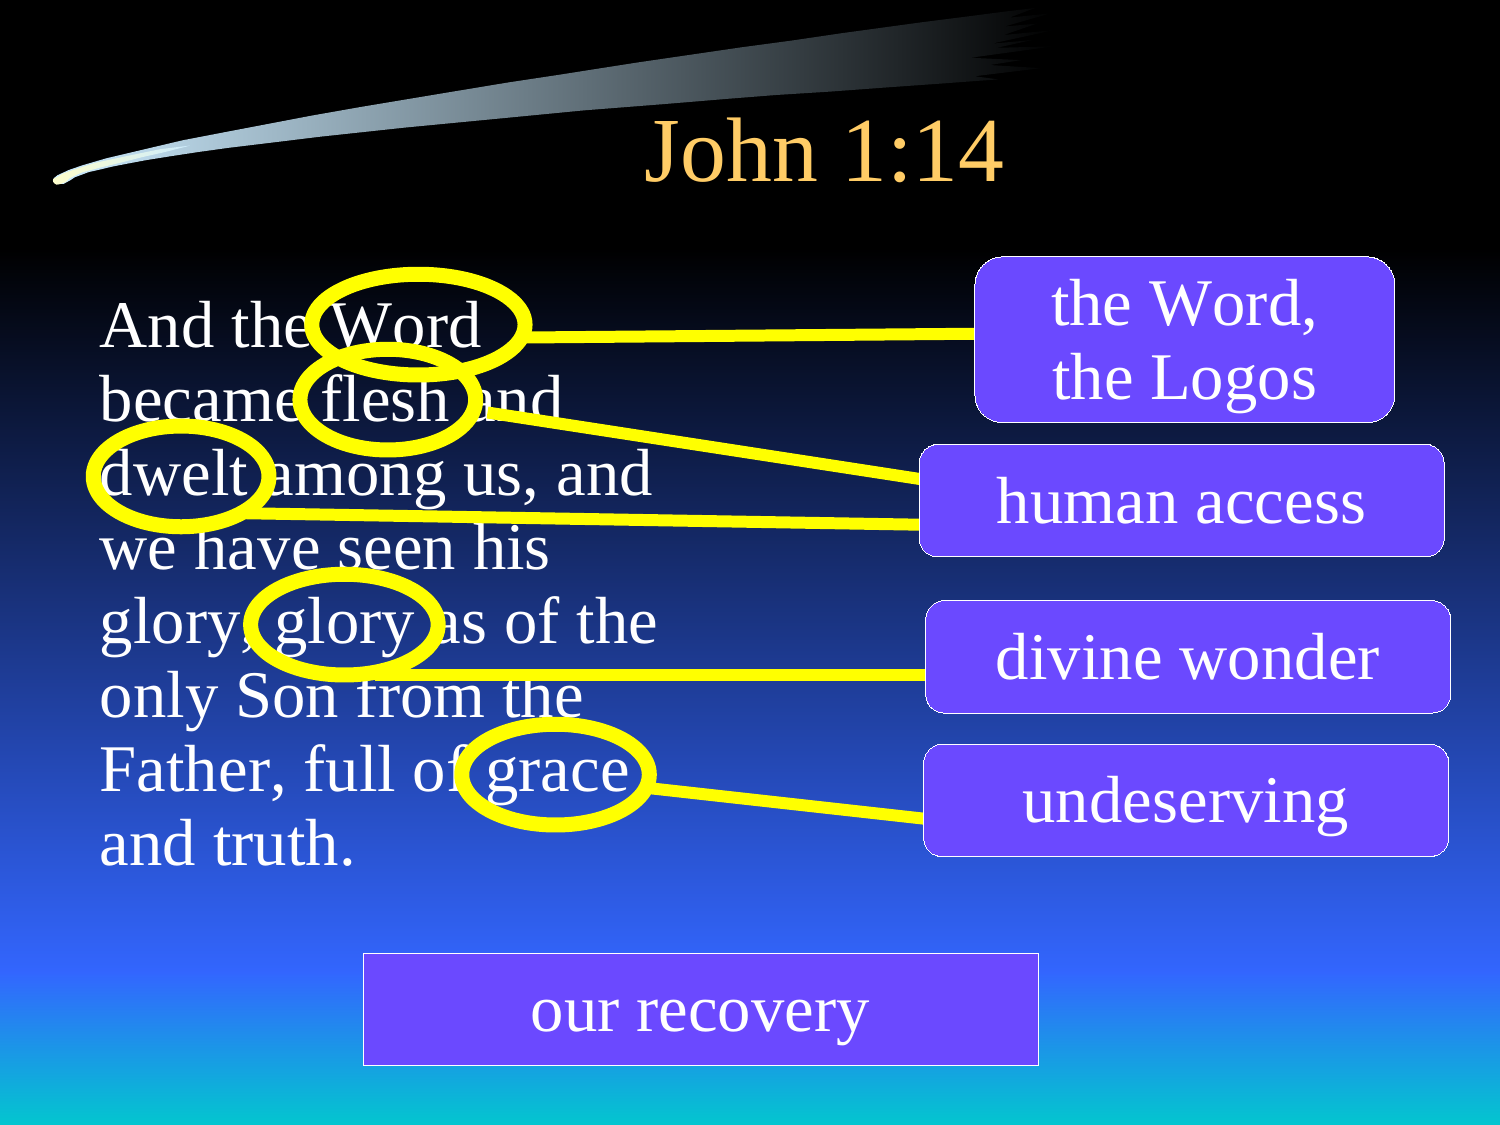

# John 1:14
the Word,
the Logos
And the Word became flesh and dwelt among us, and we have seen his glory, glory as of the only Son from the Father, full of grace and truth.
human access
divine wonder
undeserving
our recovery